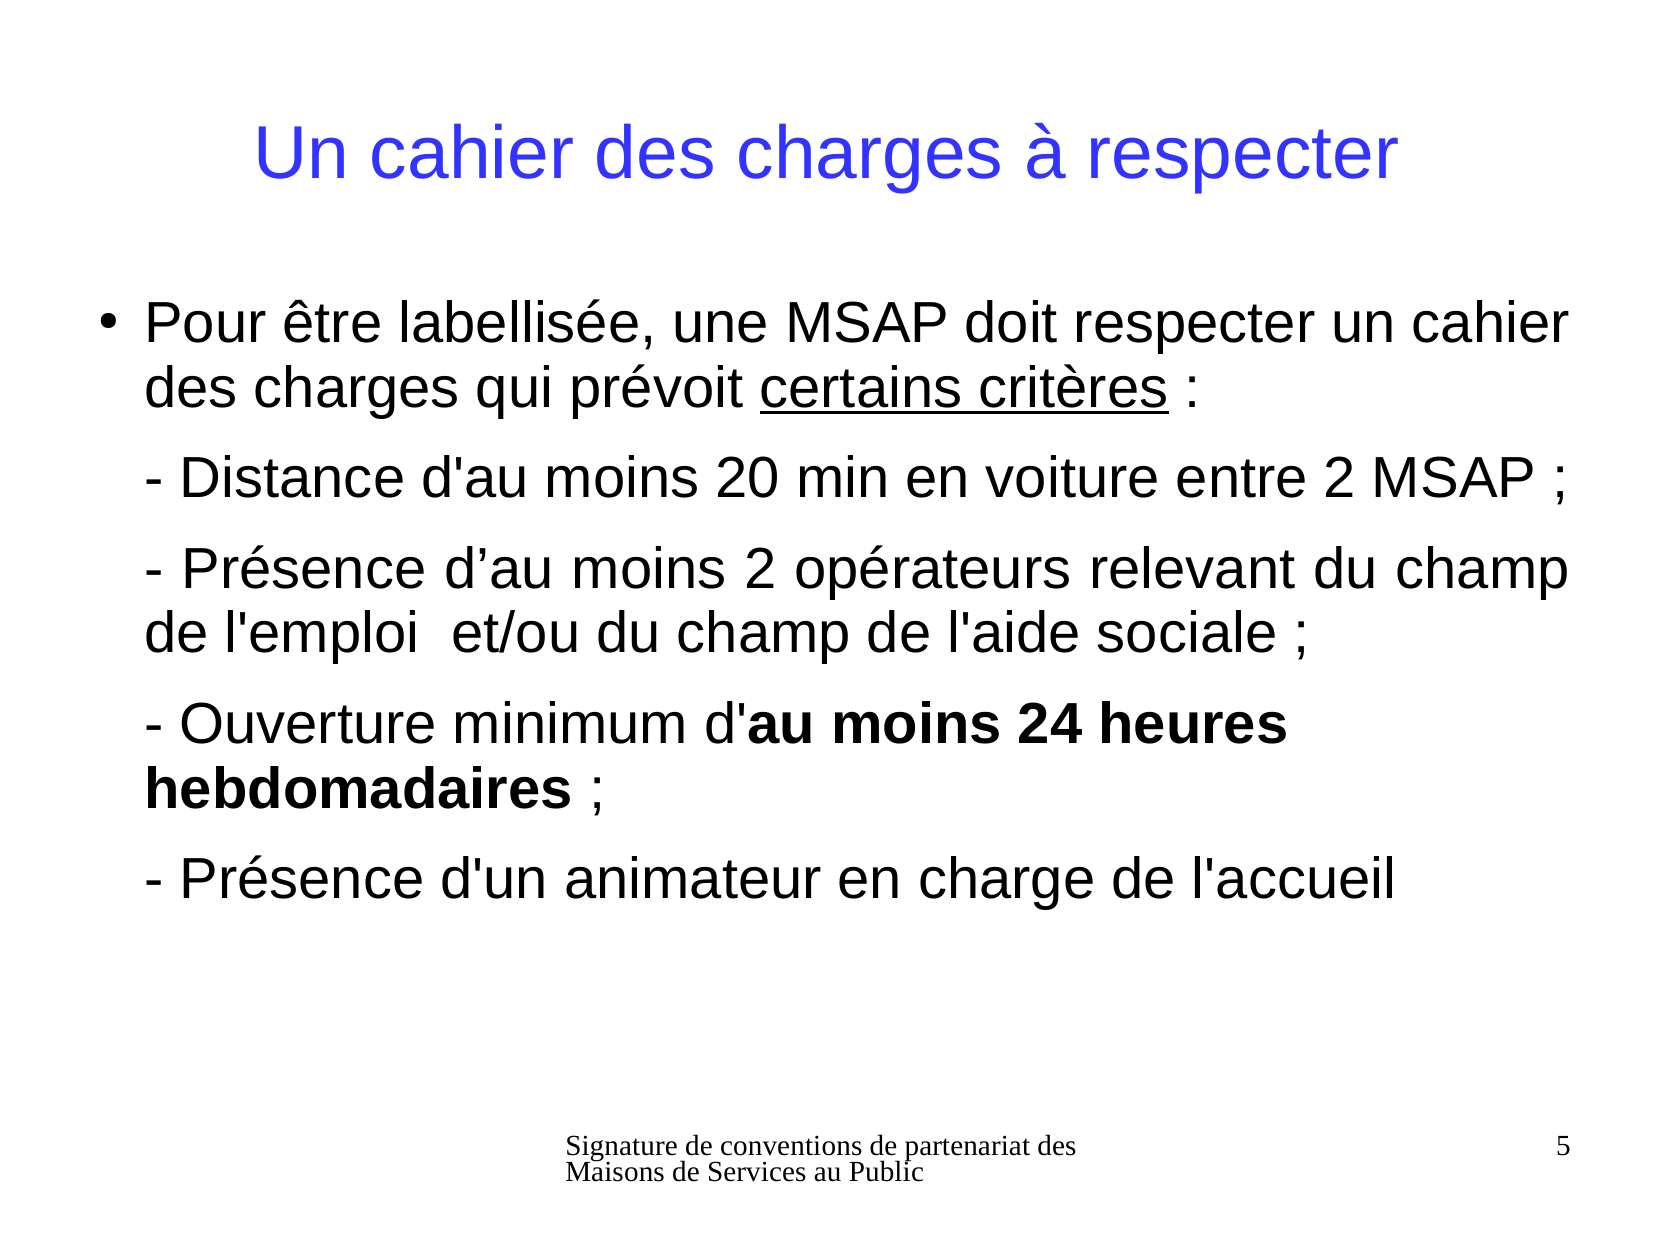

# Un cahier des charges à respecter
Pour être labellisée, une MSAP doit respecter un cahier des charges qui prévoit certains critères :
- Distance d'au moins 20 min en voiture entre 2 MSAP ;
- Présence d’au moins 2 opérateurs relevant du champ de l'emploi et/ou du champ de l'aide sociale ;
- Ouverture minimum d'au moins 24 heures hebdomadaires ;
- Présence d'un animateur en charge de l'accueil
Signature de conventions de partenariat des Maisons de Services au Public
5